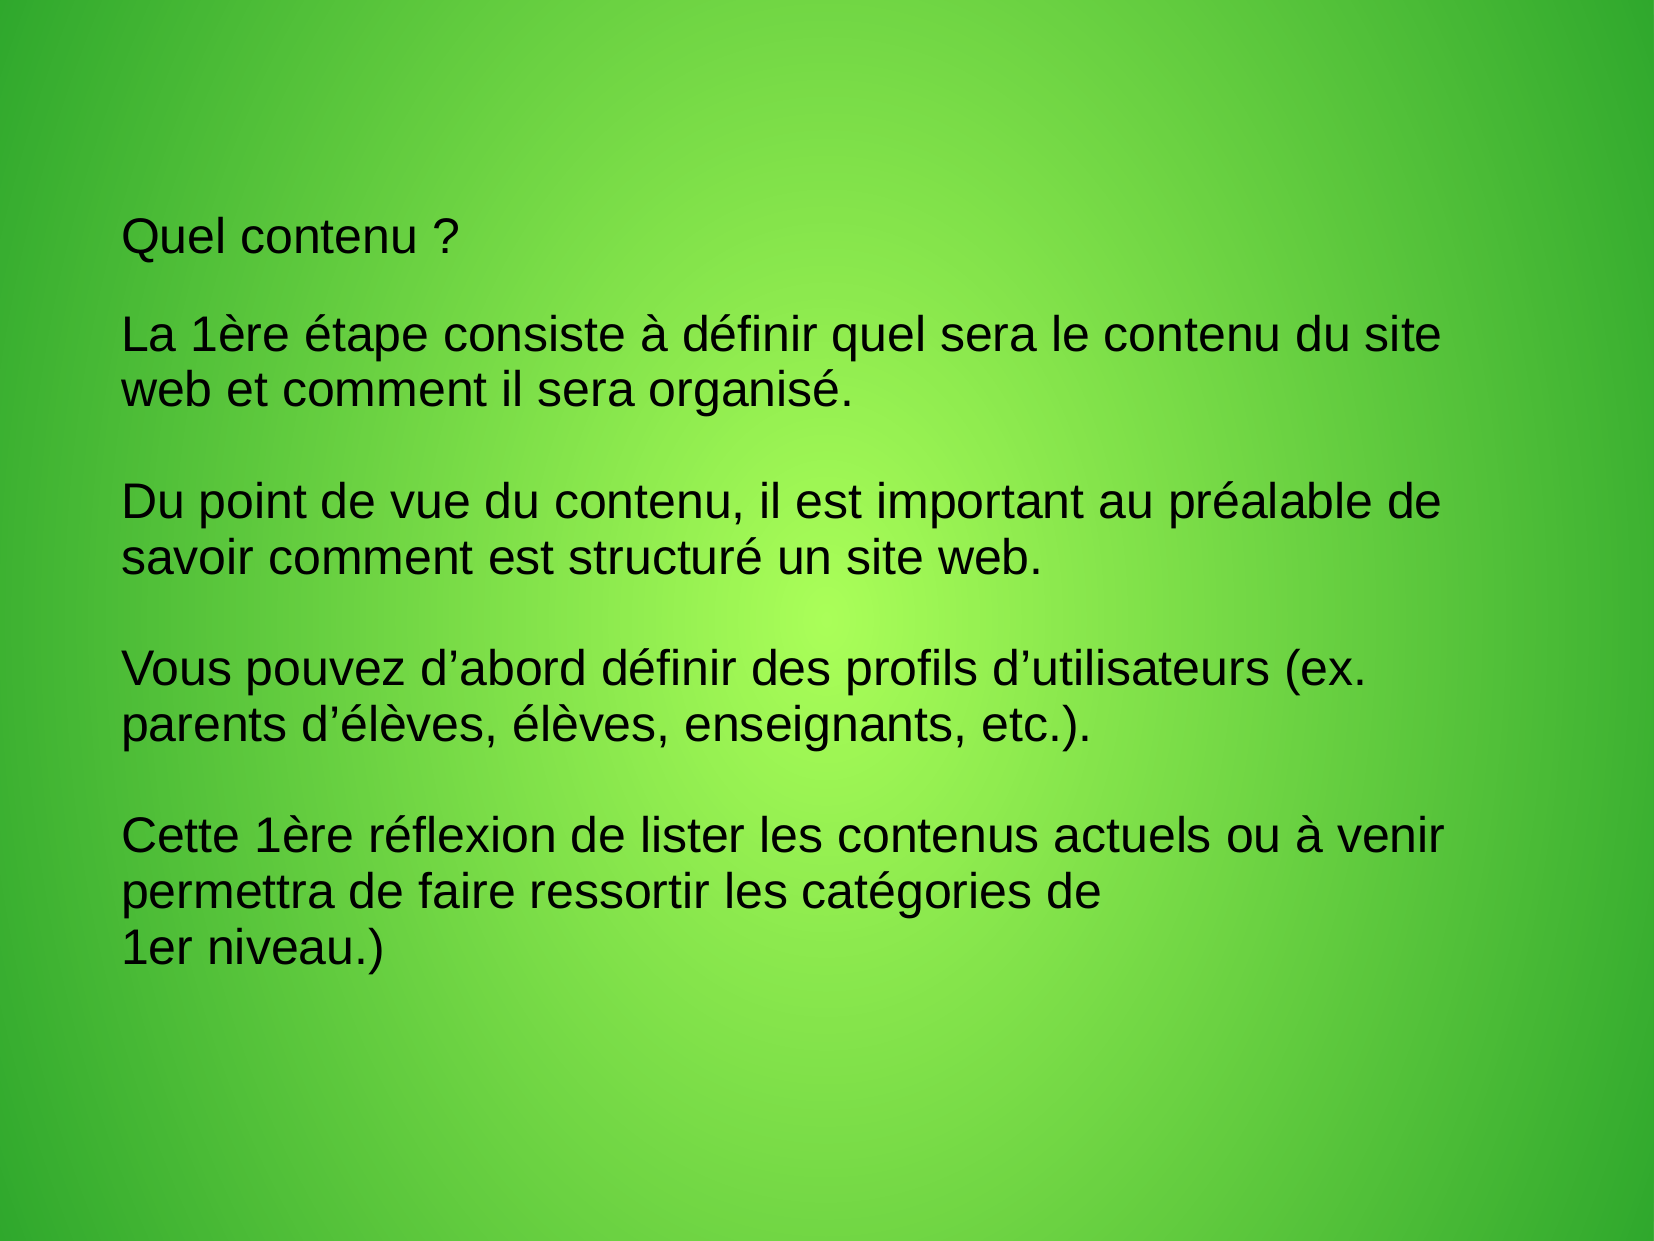

Quel contenu ?
La 1ère étape consiste à définir quel sera le contenu du site web et comment il sera organisé.
Du point de vue du contenu, il est important au préalable de savoir comment est structuré un site web.
Vous pouvez d’abord définir des profils d’utilisateurs (ex. parents d’élèves, élèves, enseignants, etc.).
Cette 1ère réflexion de lister les contenus actuels ou à venir permettra de faire ressortir les catégories de
1er niveau.)